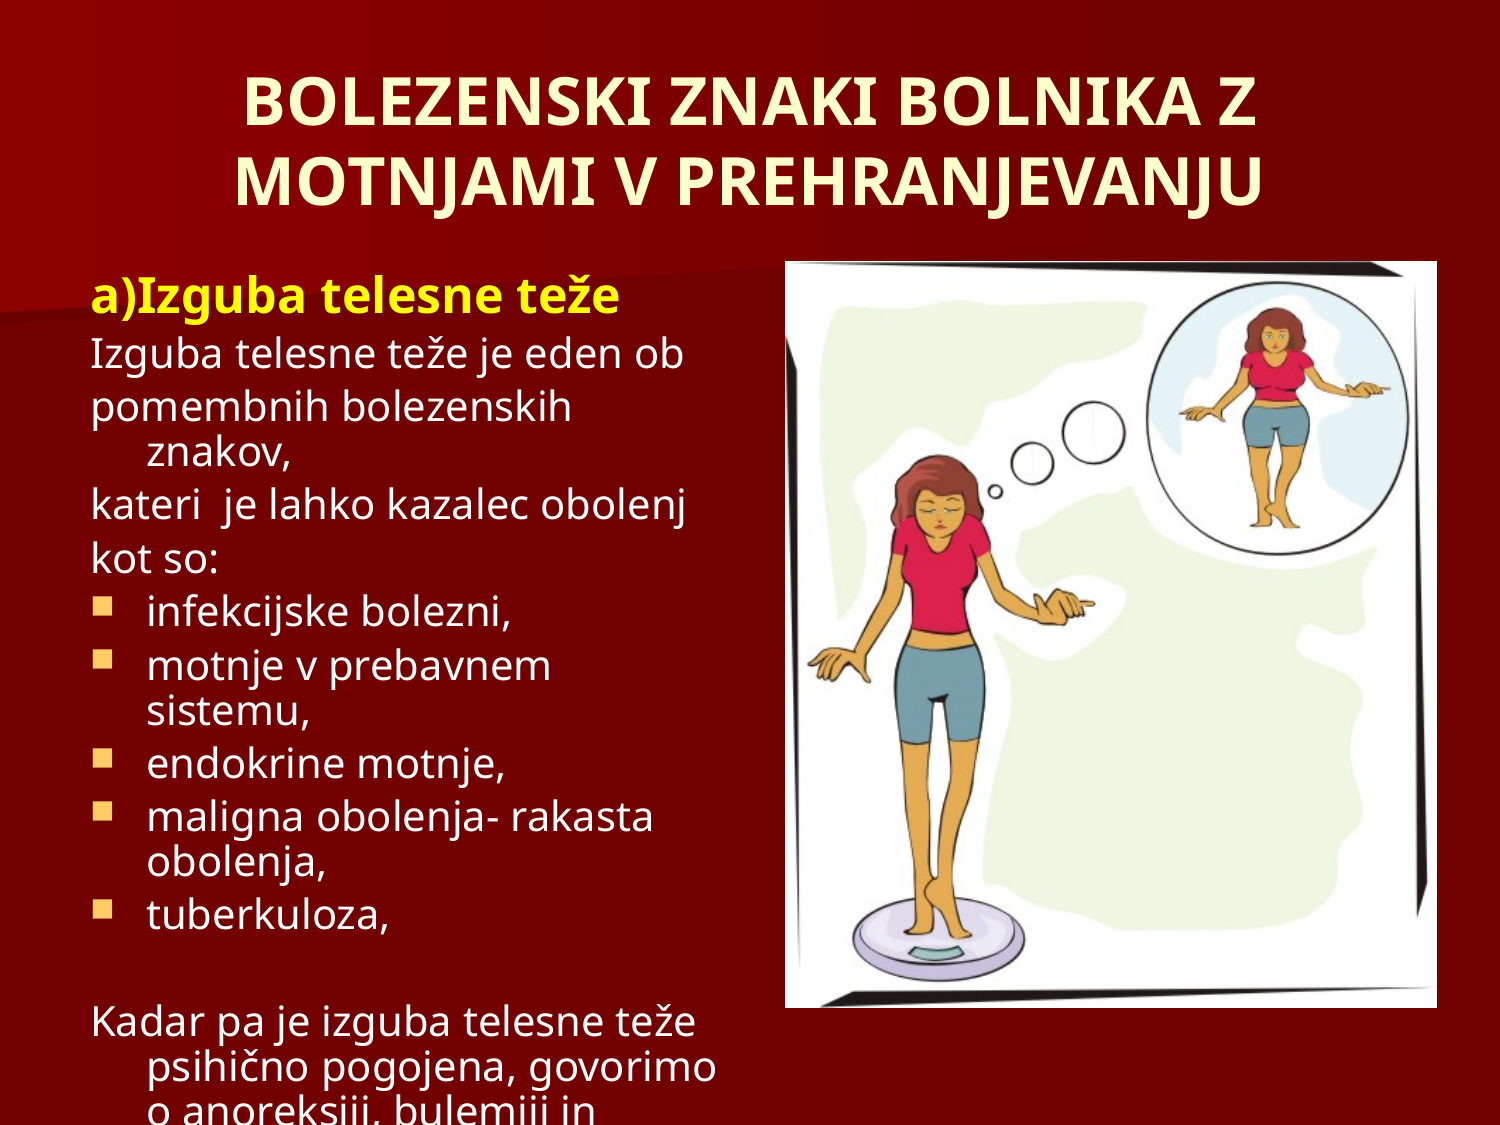

# BOLEZENSKI ZNAKI BOLNIKA Z MOTNJAMI V PREHRANJEVANJU
a)Izguba telesne teže
Izguba telesne teže je eden ob
pomembnih bolezenskih znakov,
kateri je lahko kazalec obolenj
kot so:
infekcijske bolezni,
motnje v prebavnem sistemu,
endokrine motnje,
maligna obolenja- rakasta obolenja,
tuberkuloza,
Kadar pa je izguba telesne teže psihično pogojena, govorimo o anoreksiji, bulemiji in kaheksiji.